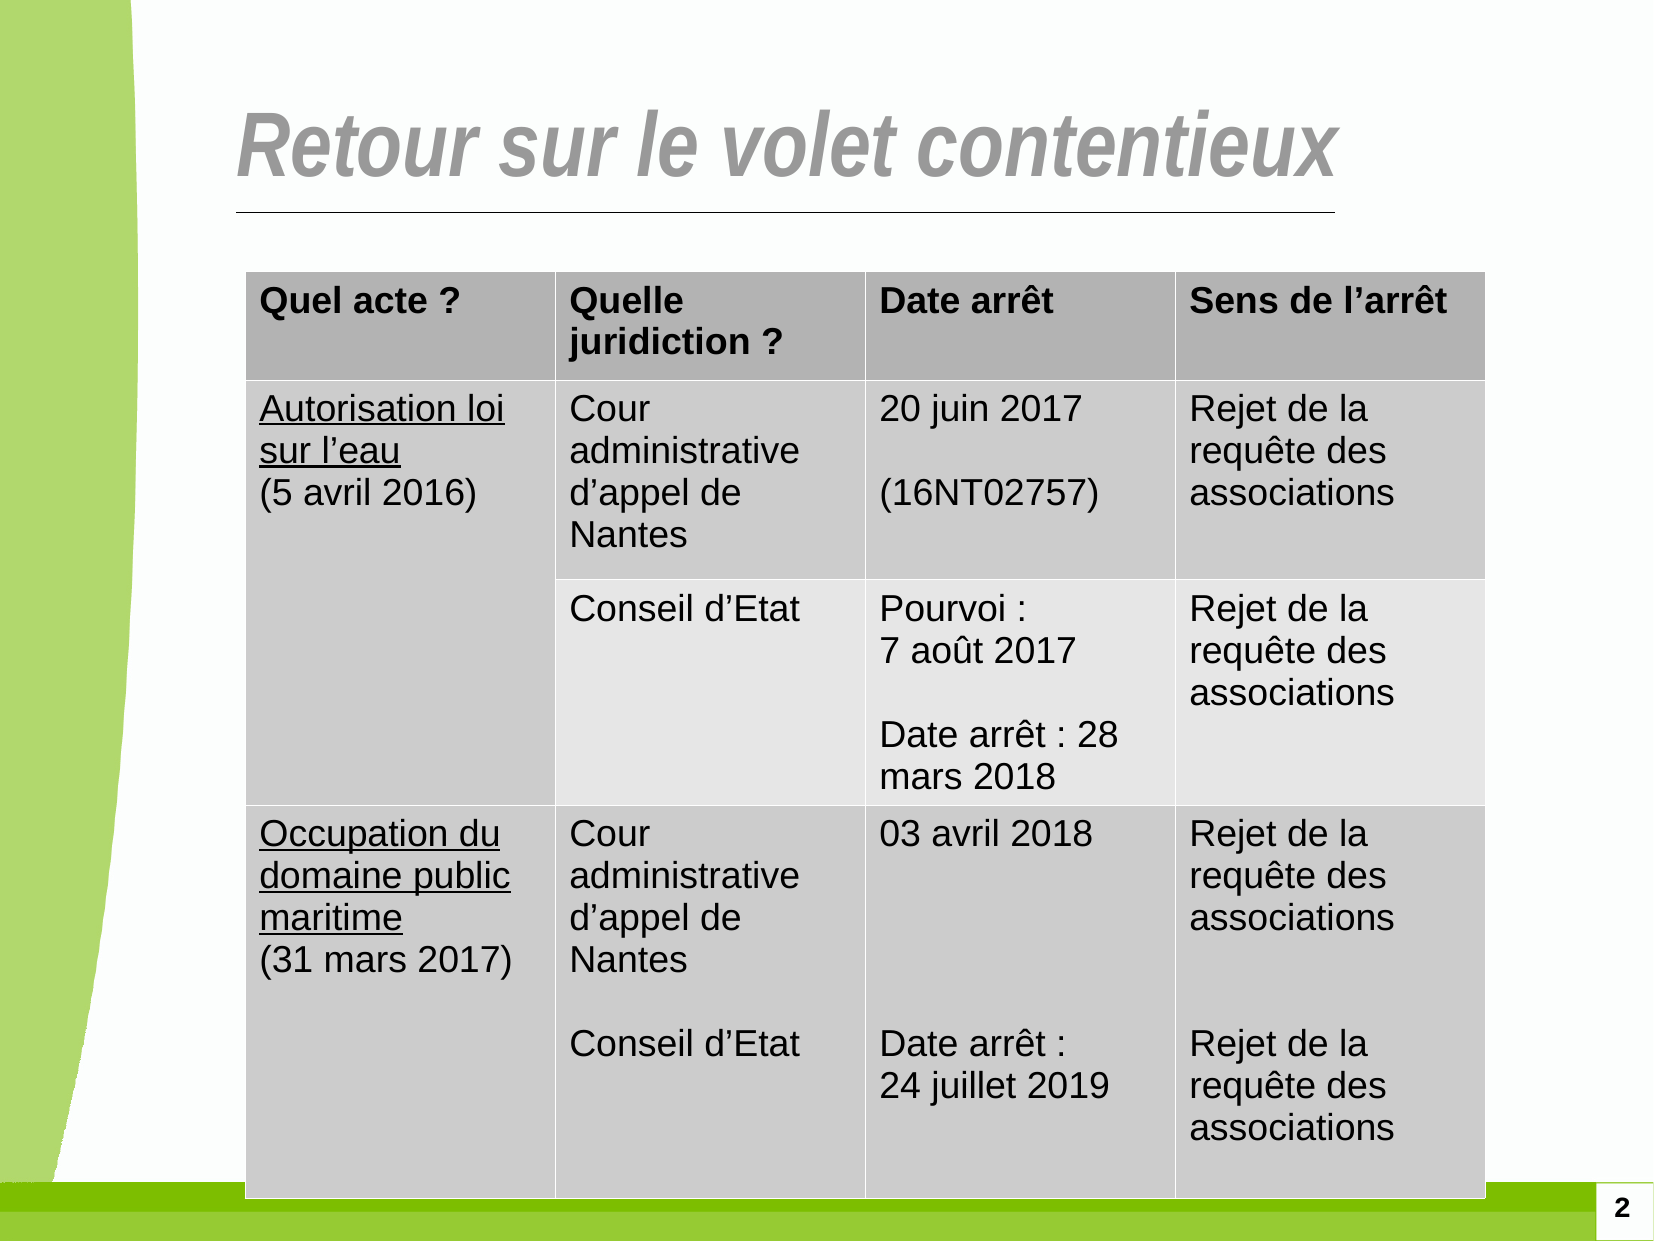

# Retour sur le volet contentieux
| Quel acte ? | Quelle juridiction ? | Date arrêt | Sens de l’arrêt |
| --- | --- | --- | --- |
| Autorisation loi sur l’eau (5 avril 2016) | Cour administrative d’appel de Nantes | 20 juin 2017 (16NT02757) | Rejet de la requête des associations |
| | Conseil d’Etat | Pourvoi : 7 août 2017 Date arrêt : 28 mars 2018 | Rejet de la requête des associations |
| Occupation du domaine public maritime (31 mars 2017) | Cour administrative d’appel de Nantes Conseil d’Etat | 03 avril 2018 Date arrêt : 24 juillet 2019 | Rejet de la requête des associations Rejet de la requête des associations |